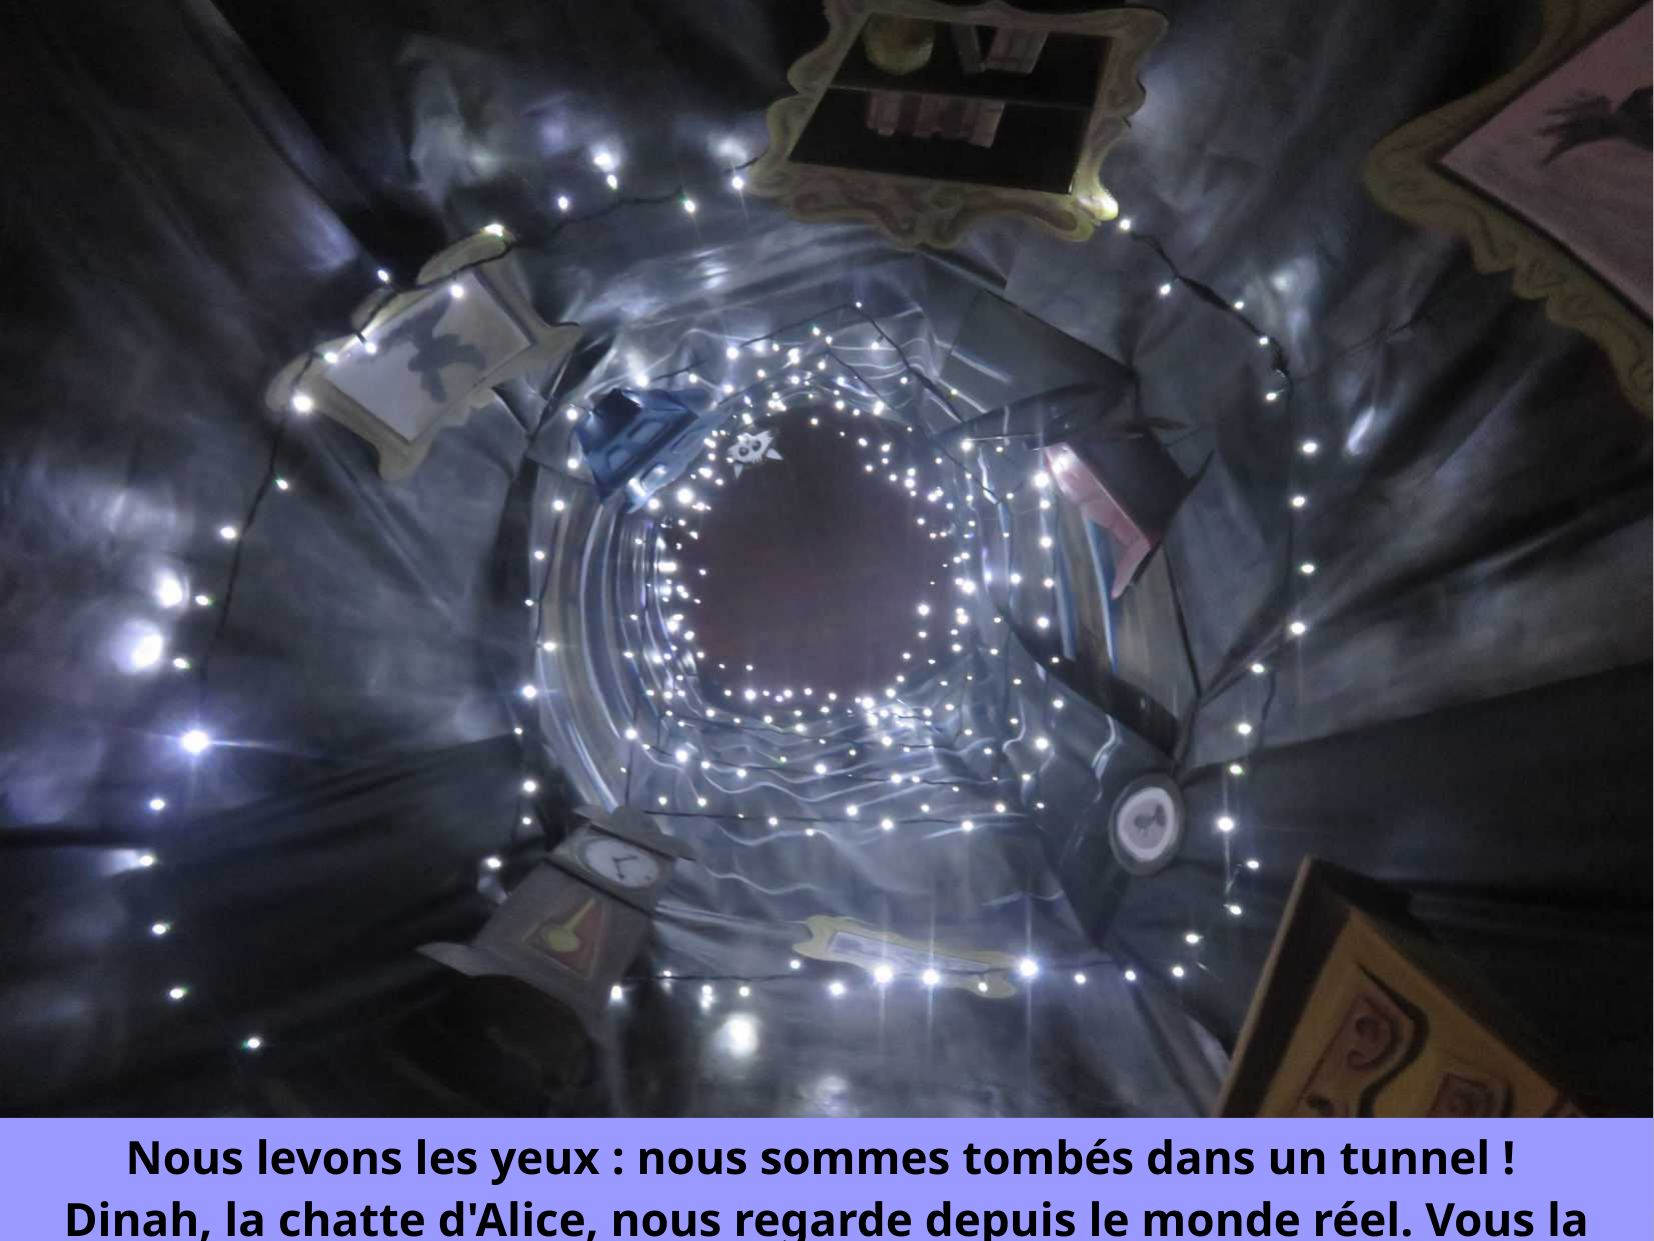

Nous levons les yeux : nous sommes tombés dans un tunnel !
Dinah, la chatte d'Alice, nous regarde depuis le monde réel. Vous la voyez ?